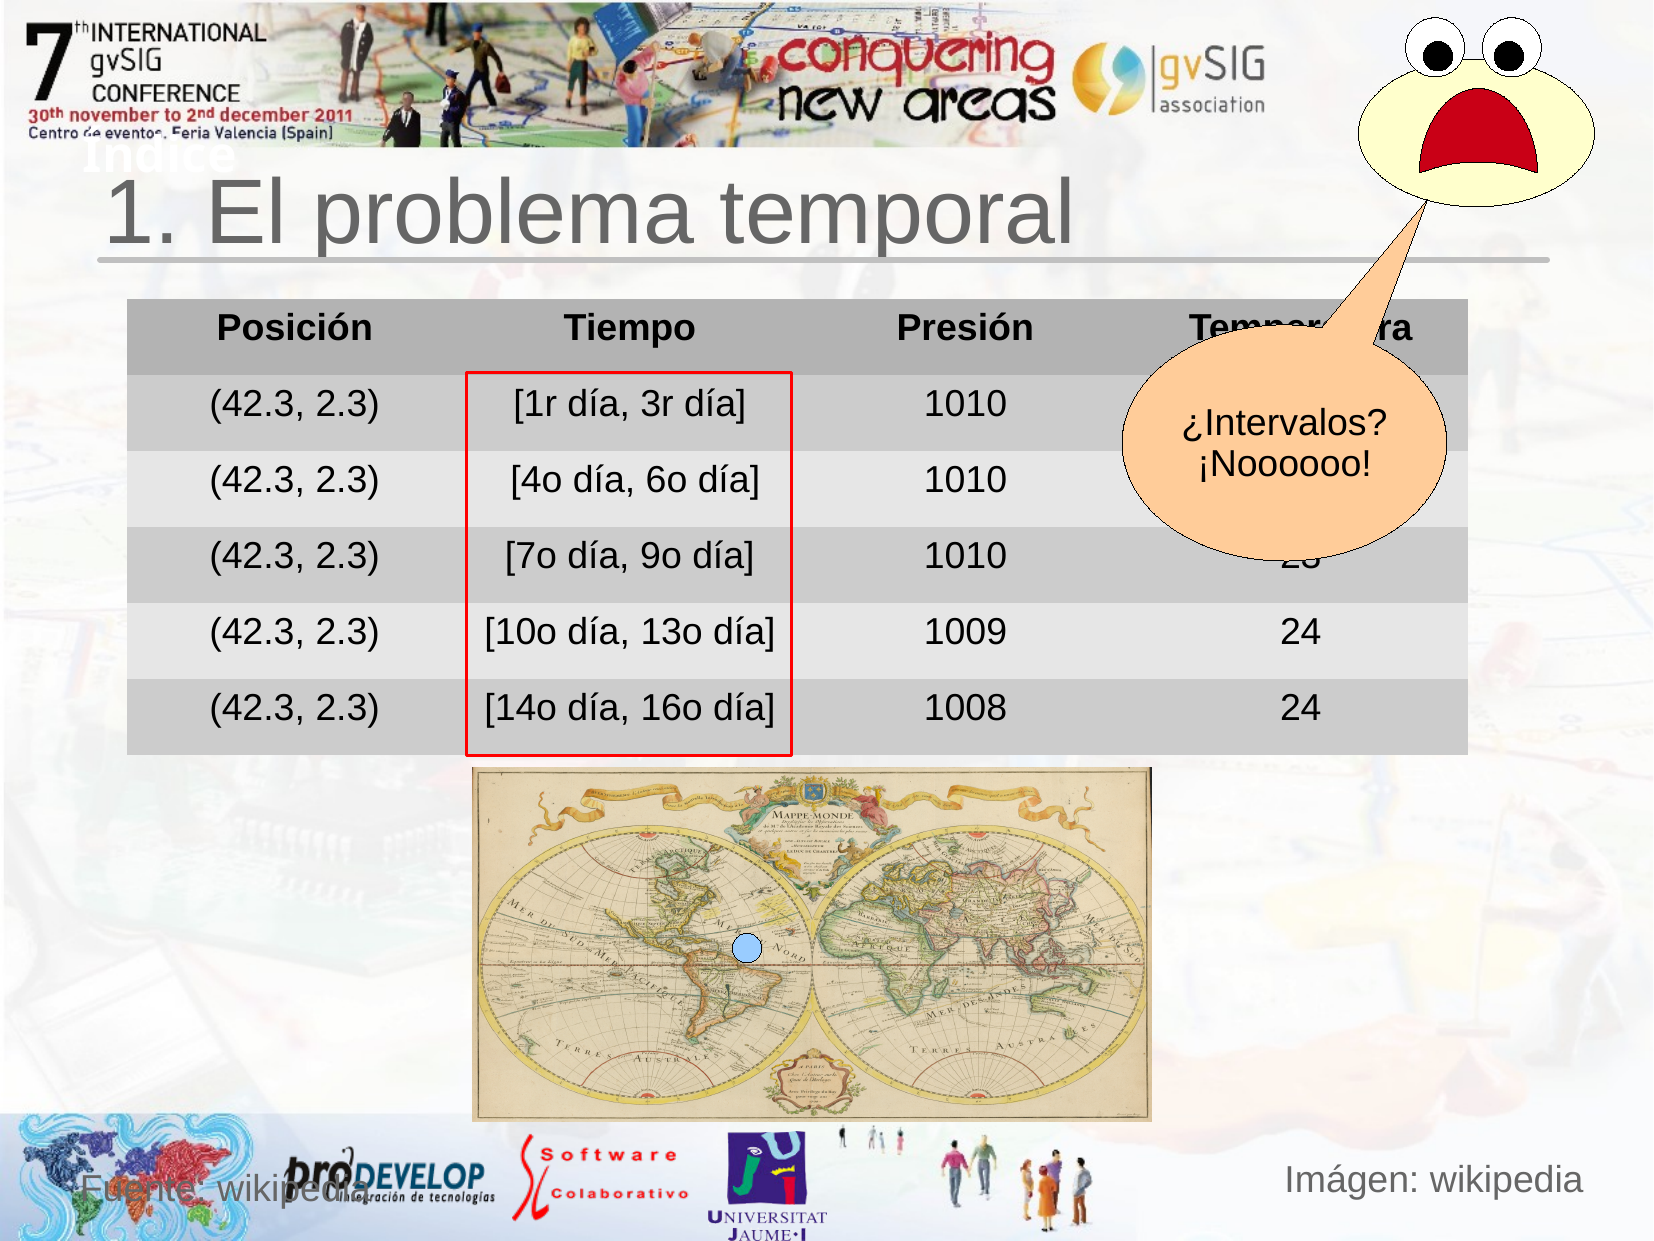

# Índice
1. El problema temporal
| Posición | Tiempo | Presión | Temperatura |
| --- | --- | --- | --- |
| (42.3, 2.3) | [1r día, 3r día] | 1010 | 23 |
| (42.3, 2.3) | [4o día, 6o día] | 1010 | 23 |
| (42.3, 2.3) | [7o día, 9o día] | 1010 | 23 |
| (42.3, 2.3) | [10o día, 13o día] | 1009 | 24 |
| (42.3, 2.3) | [14o día, 16o día] | 1008 | 24 |
¿Intervalos?
¡Noooooo!
Imágen: wikipedia
Fuente: wikipedia